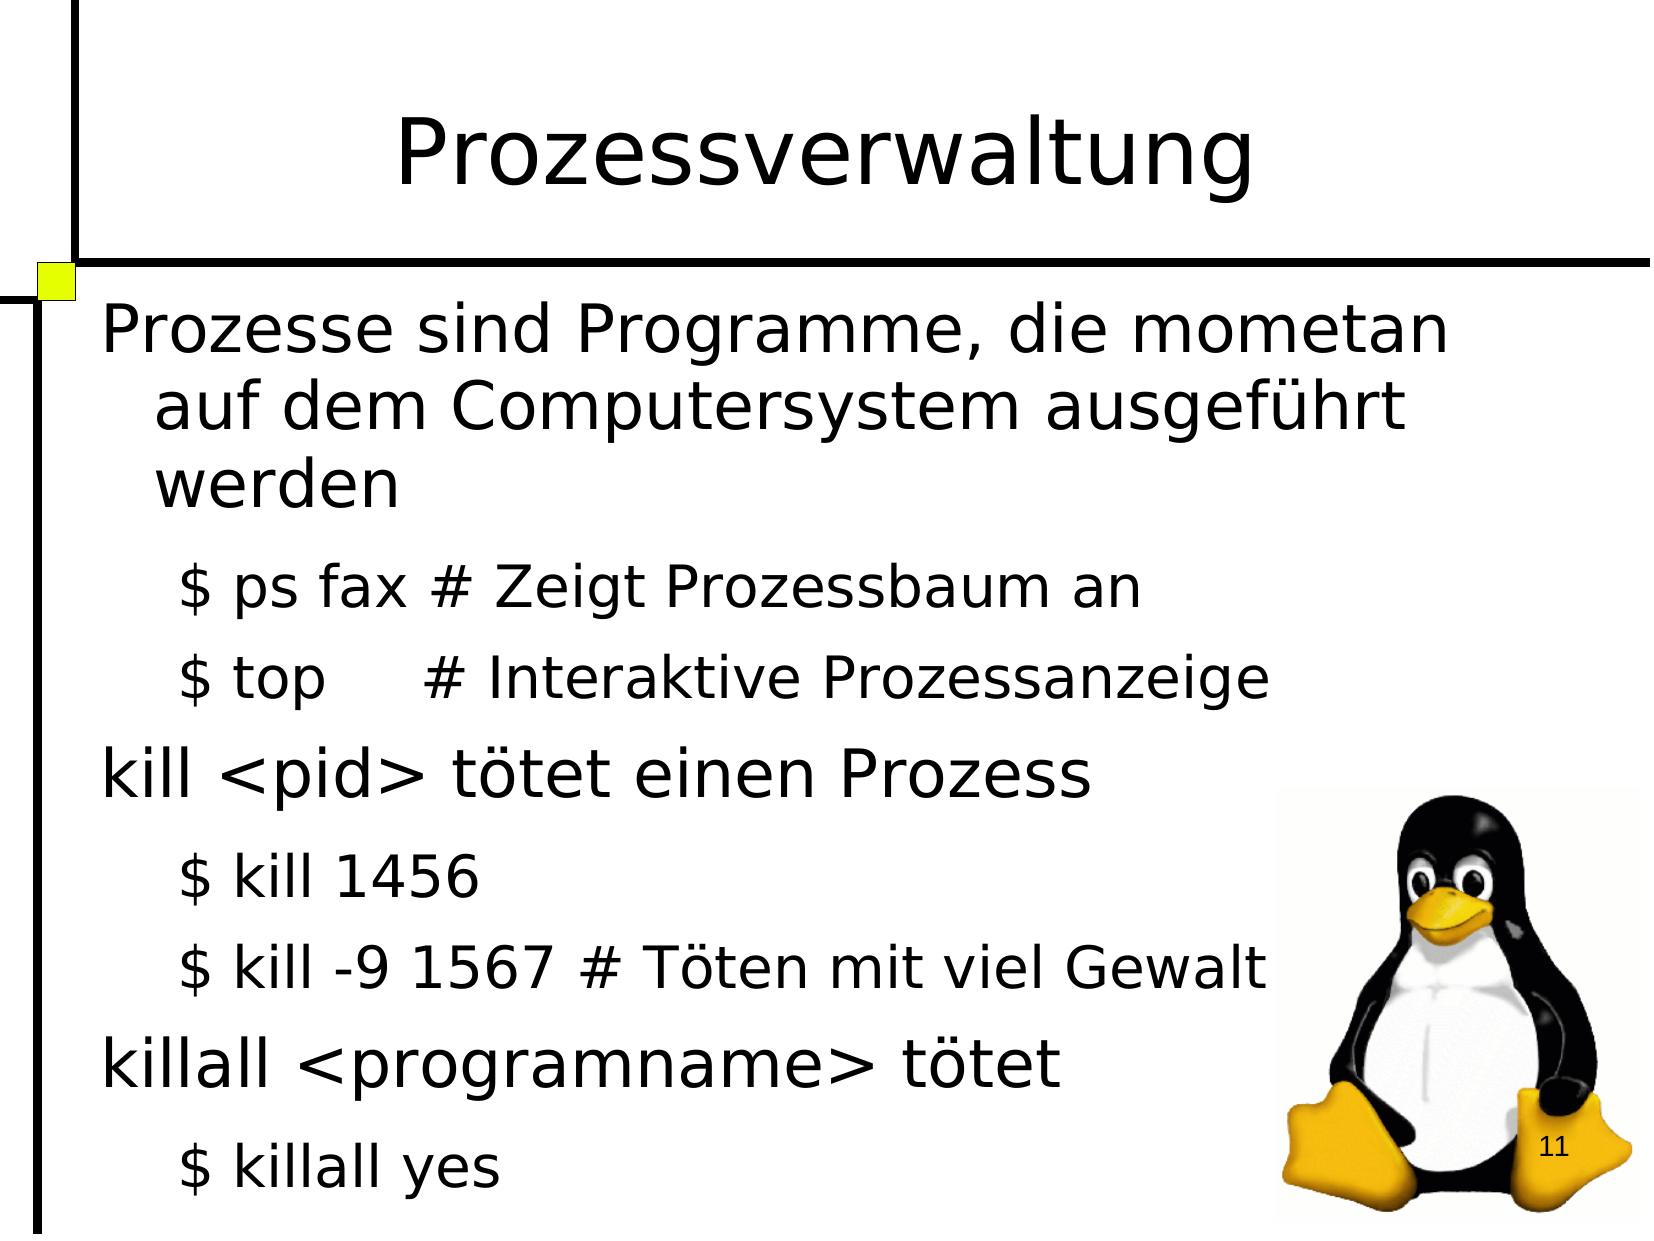

# Prozessverwaltung
Prozesse sind Programme, die mometan auf dem Computersystem ausgeführt werden
$ ps fax # Zeigt Prozessbaum an
$ top # Interaktive Prozessanzeige
kill <pid> tötet einen Prozess
$ kill 1456
$ kill -9 1567 # Töten mit viel Gewalt
killall <programname> tötet
$ killall yes
11